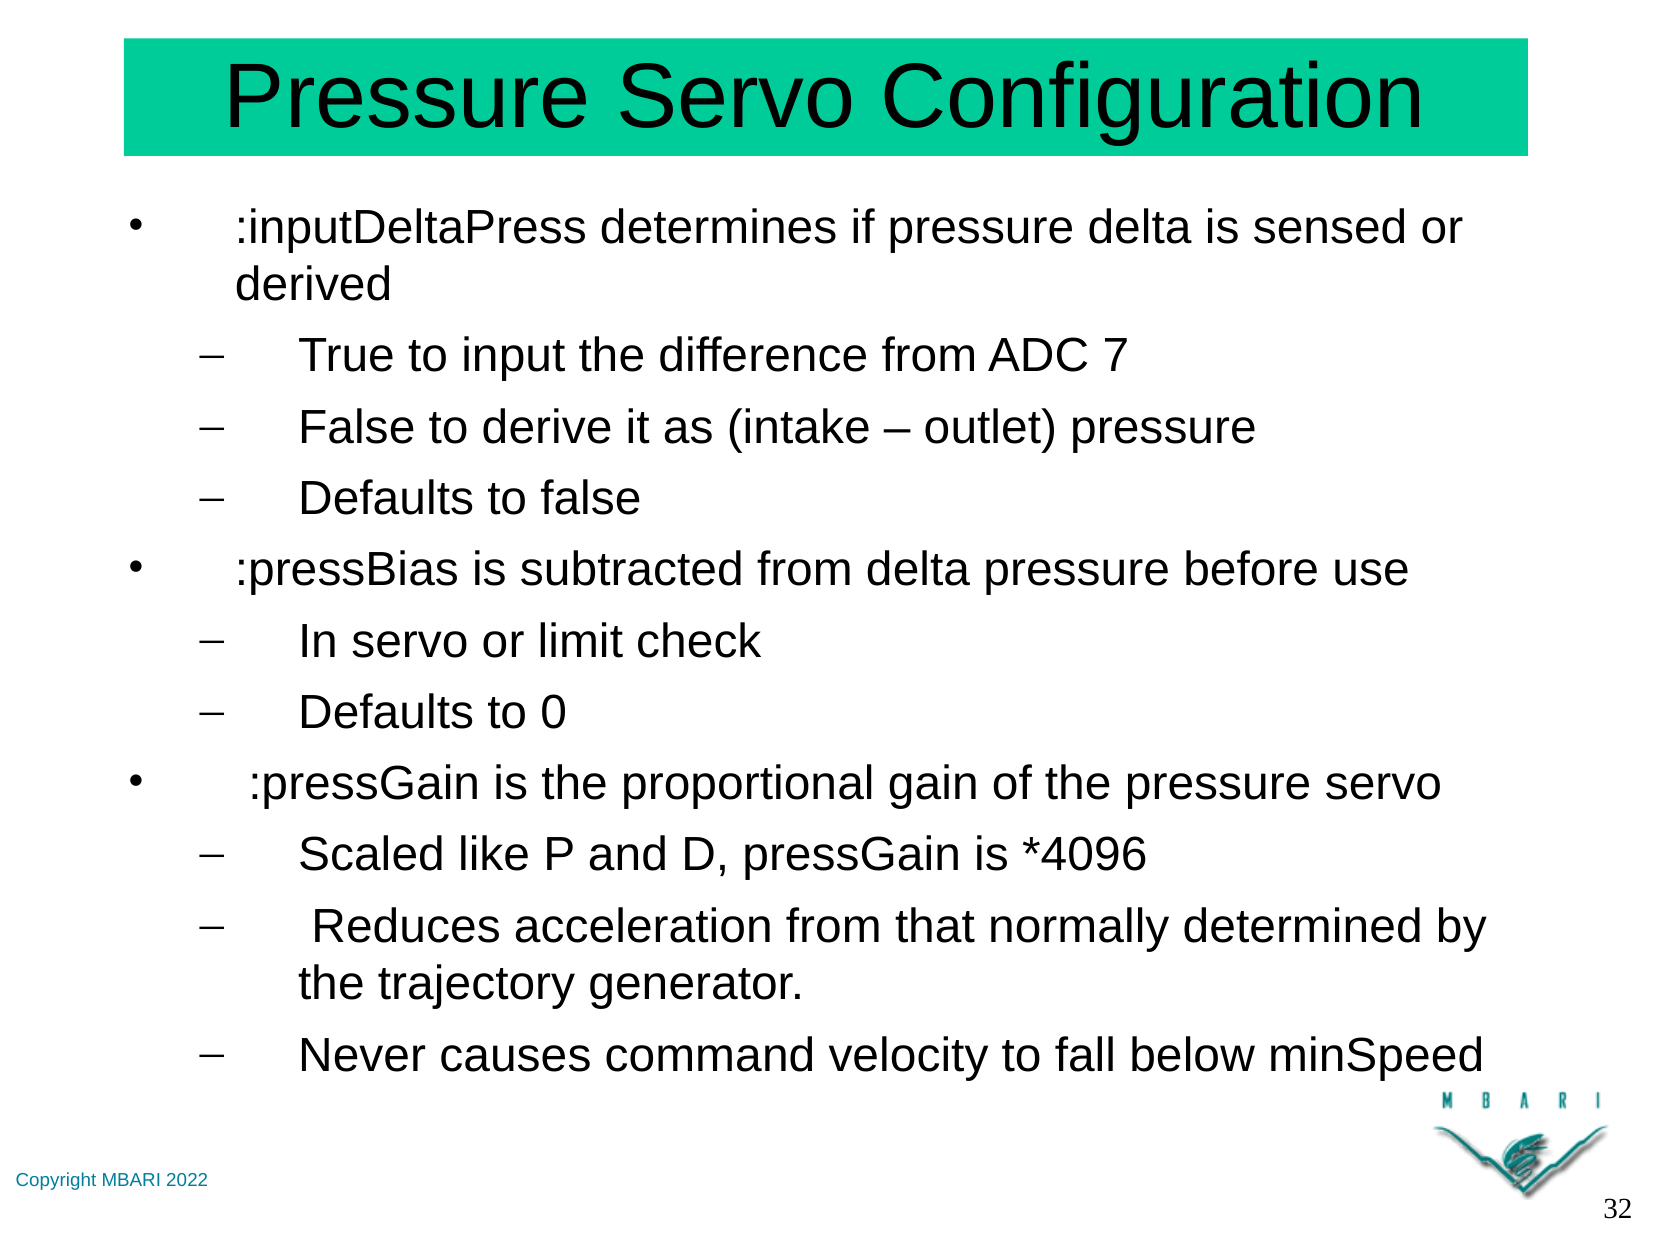

# Pressure Servo Configuration
:inputDeltaPress determines if pressure delta is sensed or derived
True to input the difference from ADC 7
False to derive it as (intake – outlet) pressure
Defaults to false
:pressBias is subtracted from delta pressure before use
In servo or limit check
Defaults to 0
 :pressGain is the proportional gain of the pressure servo
Scaled like P and D, pressGain is *4096
 Reduces acceleration from that normally determined by the trajectory generator.
Never causes command velocity to fall below minSpeed